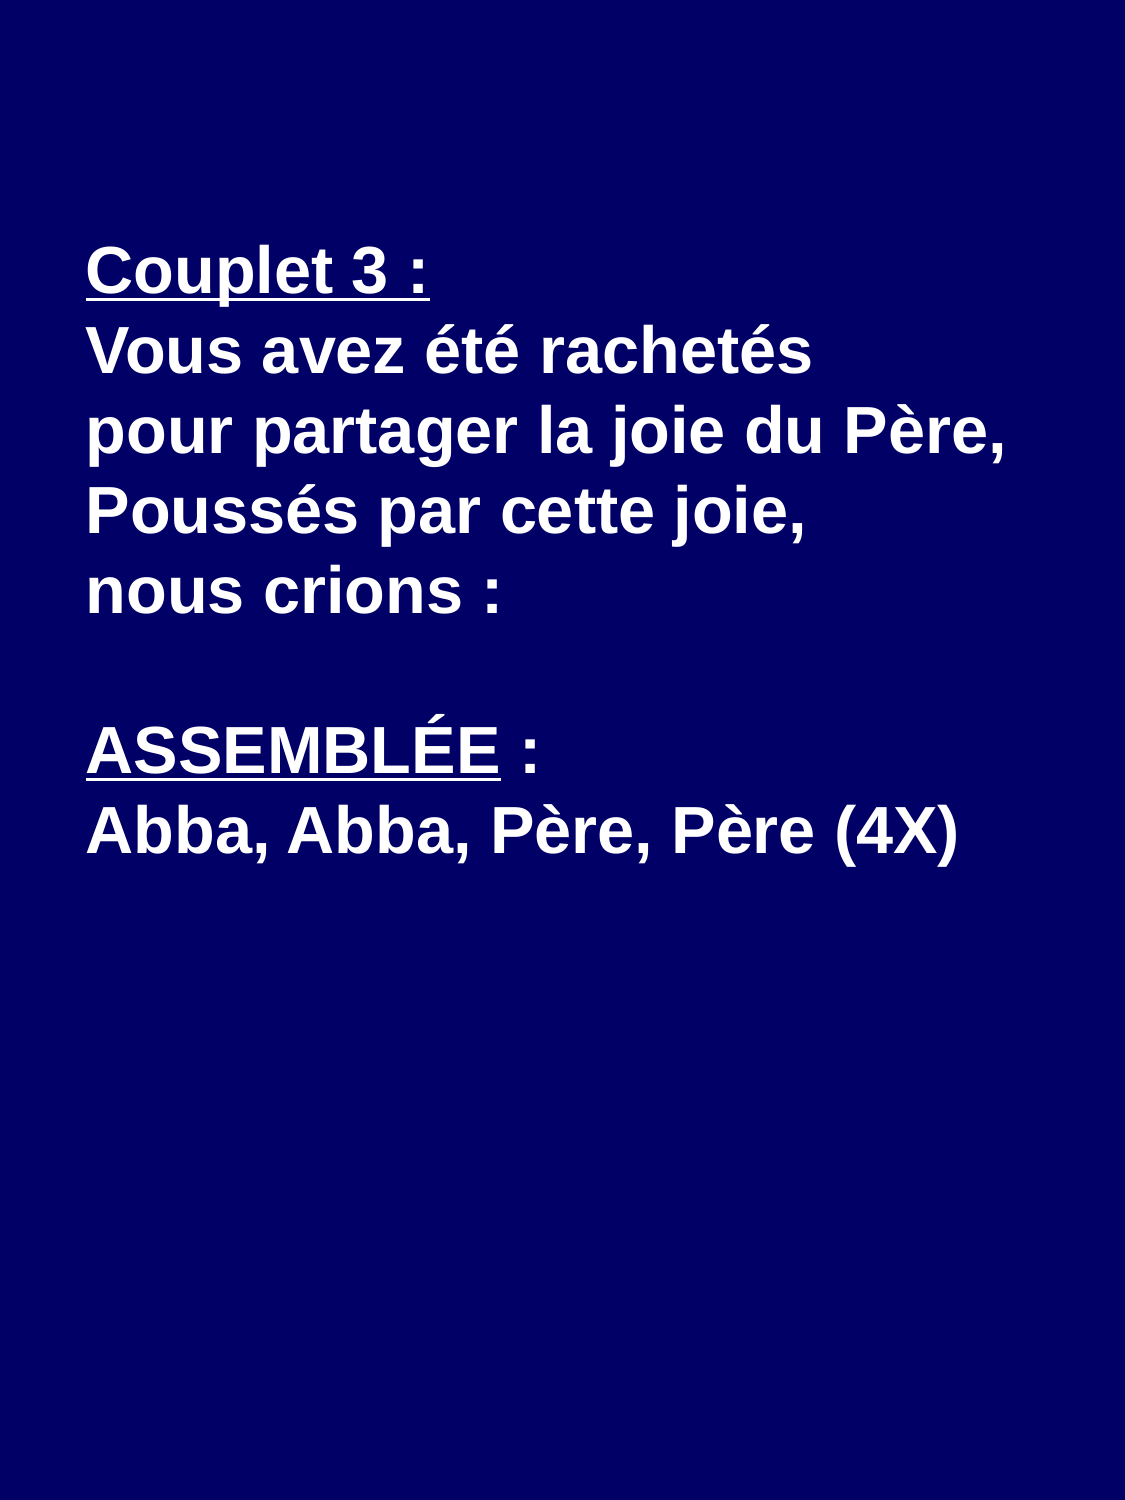

Couplet 3 :
Vous avez été rachetés
pour partager la joie du Père,
Poussés par cette joie,
nous crions :
ASSEMBLÉE :
Abba, Abba, Père, Père (4X)